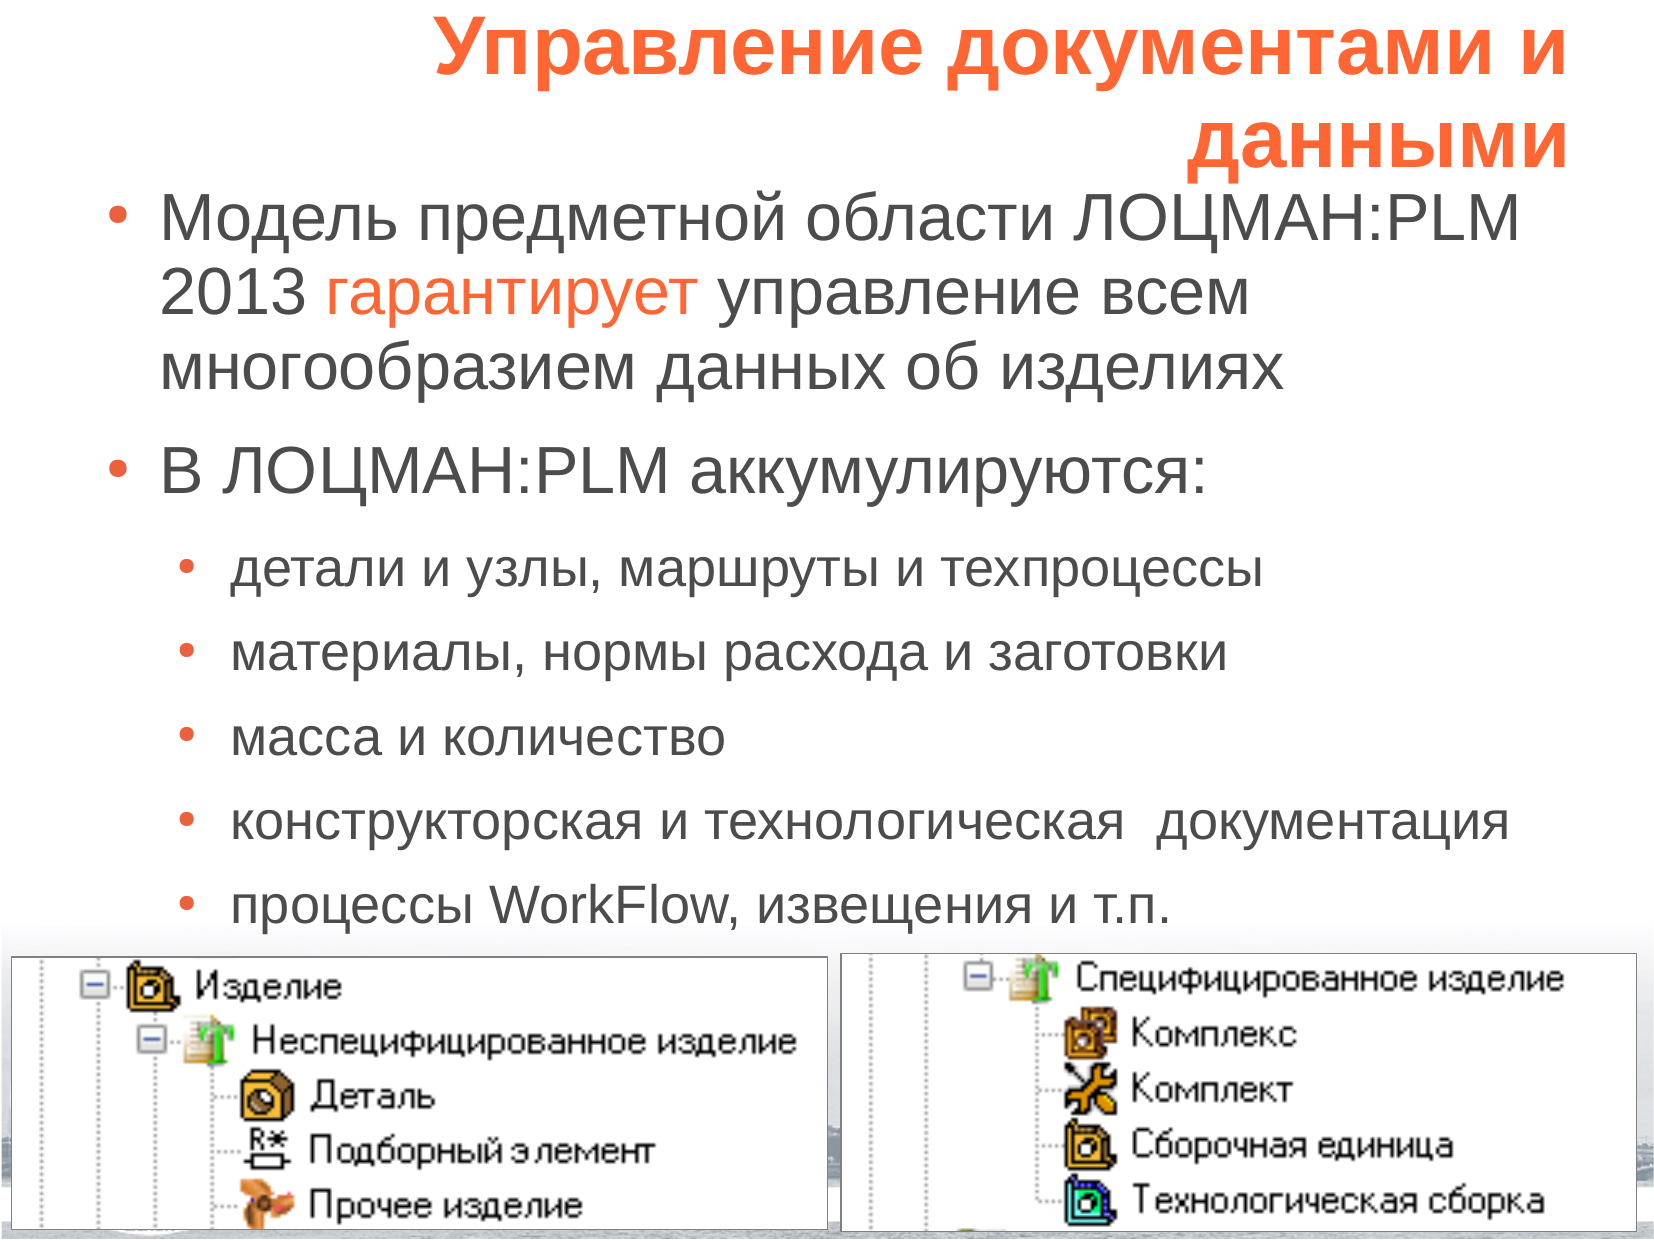

# Управление документами и данными
Модель предметной области ЛОЦМАН:PLM 2013 гарантирует управление всем многообразием данных об изделиях
В ЛОЦМАН:PLM аккумулируются:
детали и узлы, маршруты и техпроцессы
материалы, нормы расхода и заготовки
масса и количество
конструкторская и технологическая документация
процессы WorkFlow, извещения и т.п.